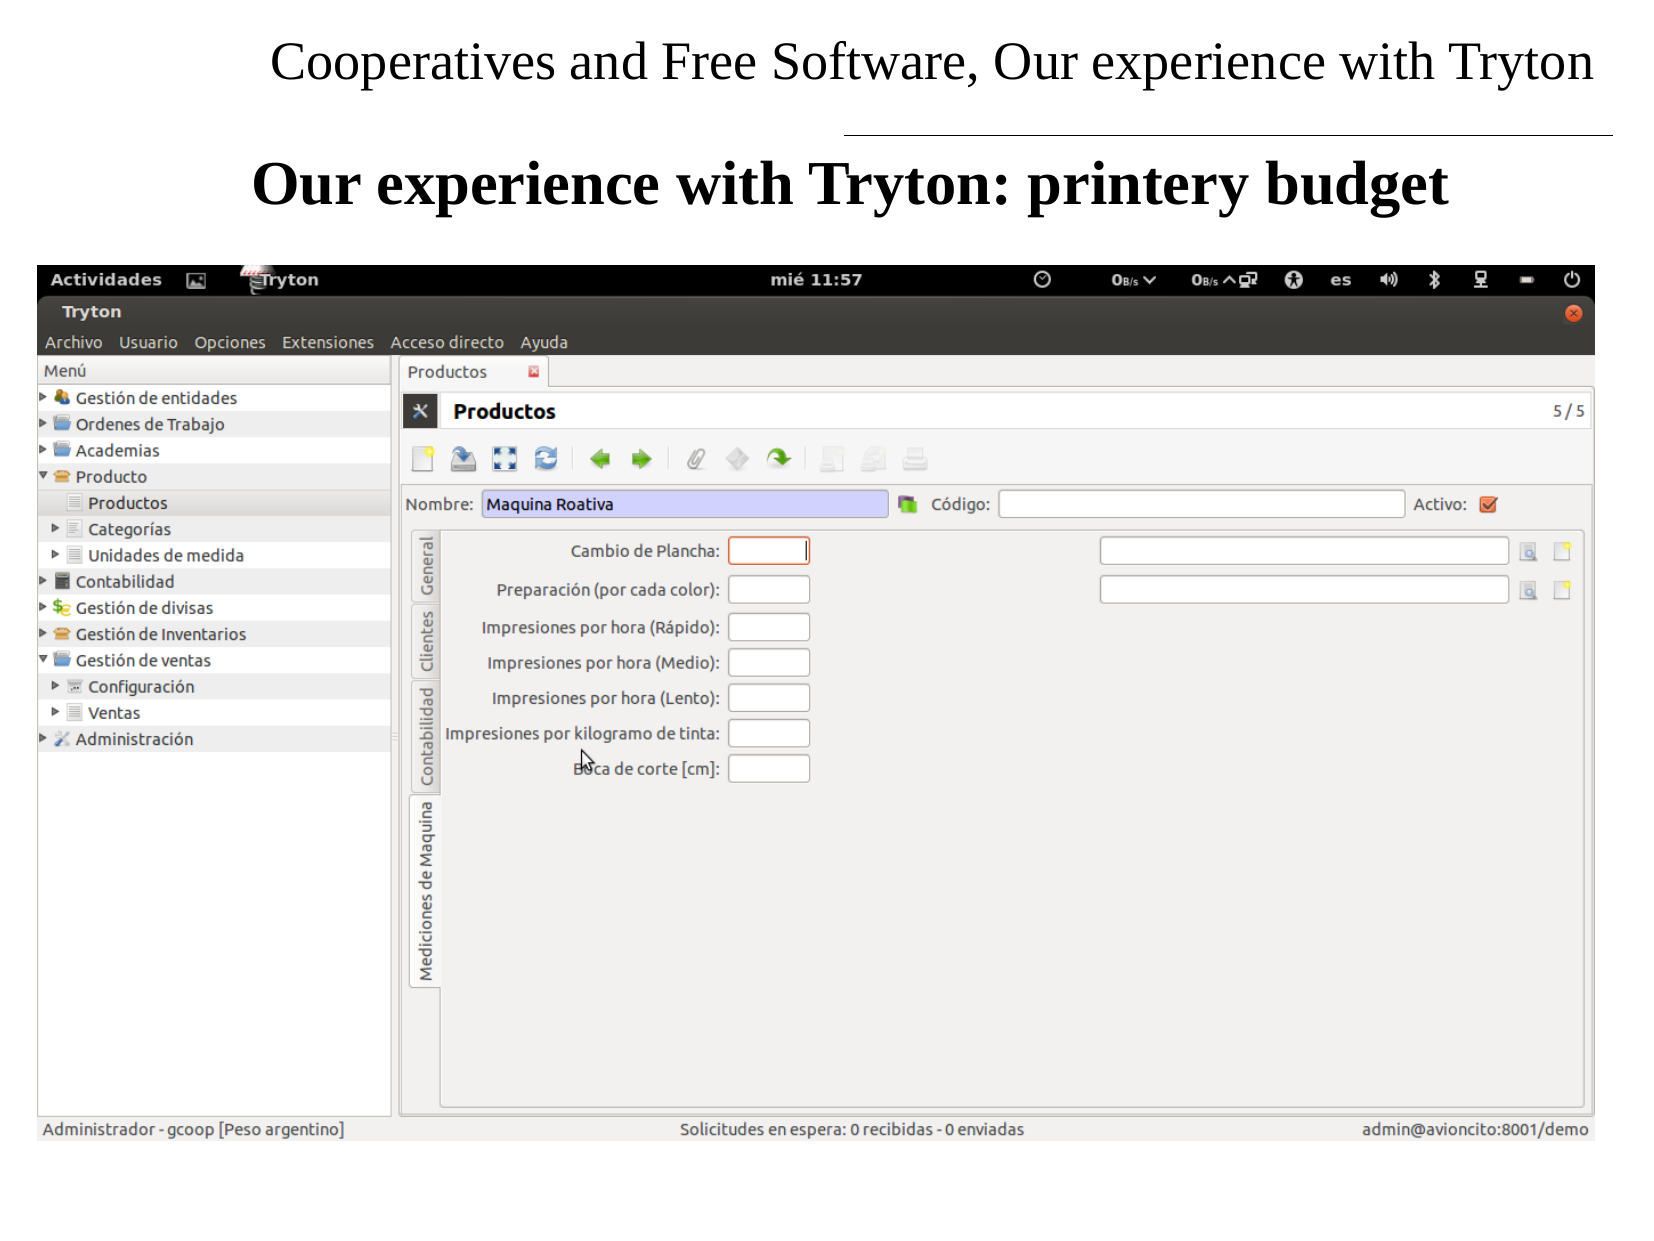

Cooperatives and Free Software, Our experience with Tryton
Our experience with Tryton: printery budget